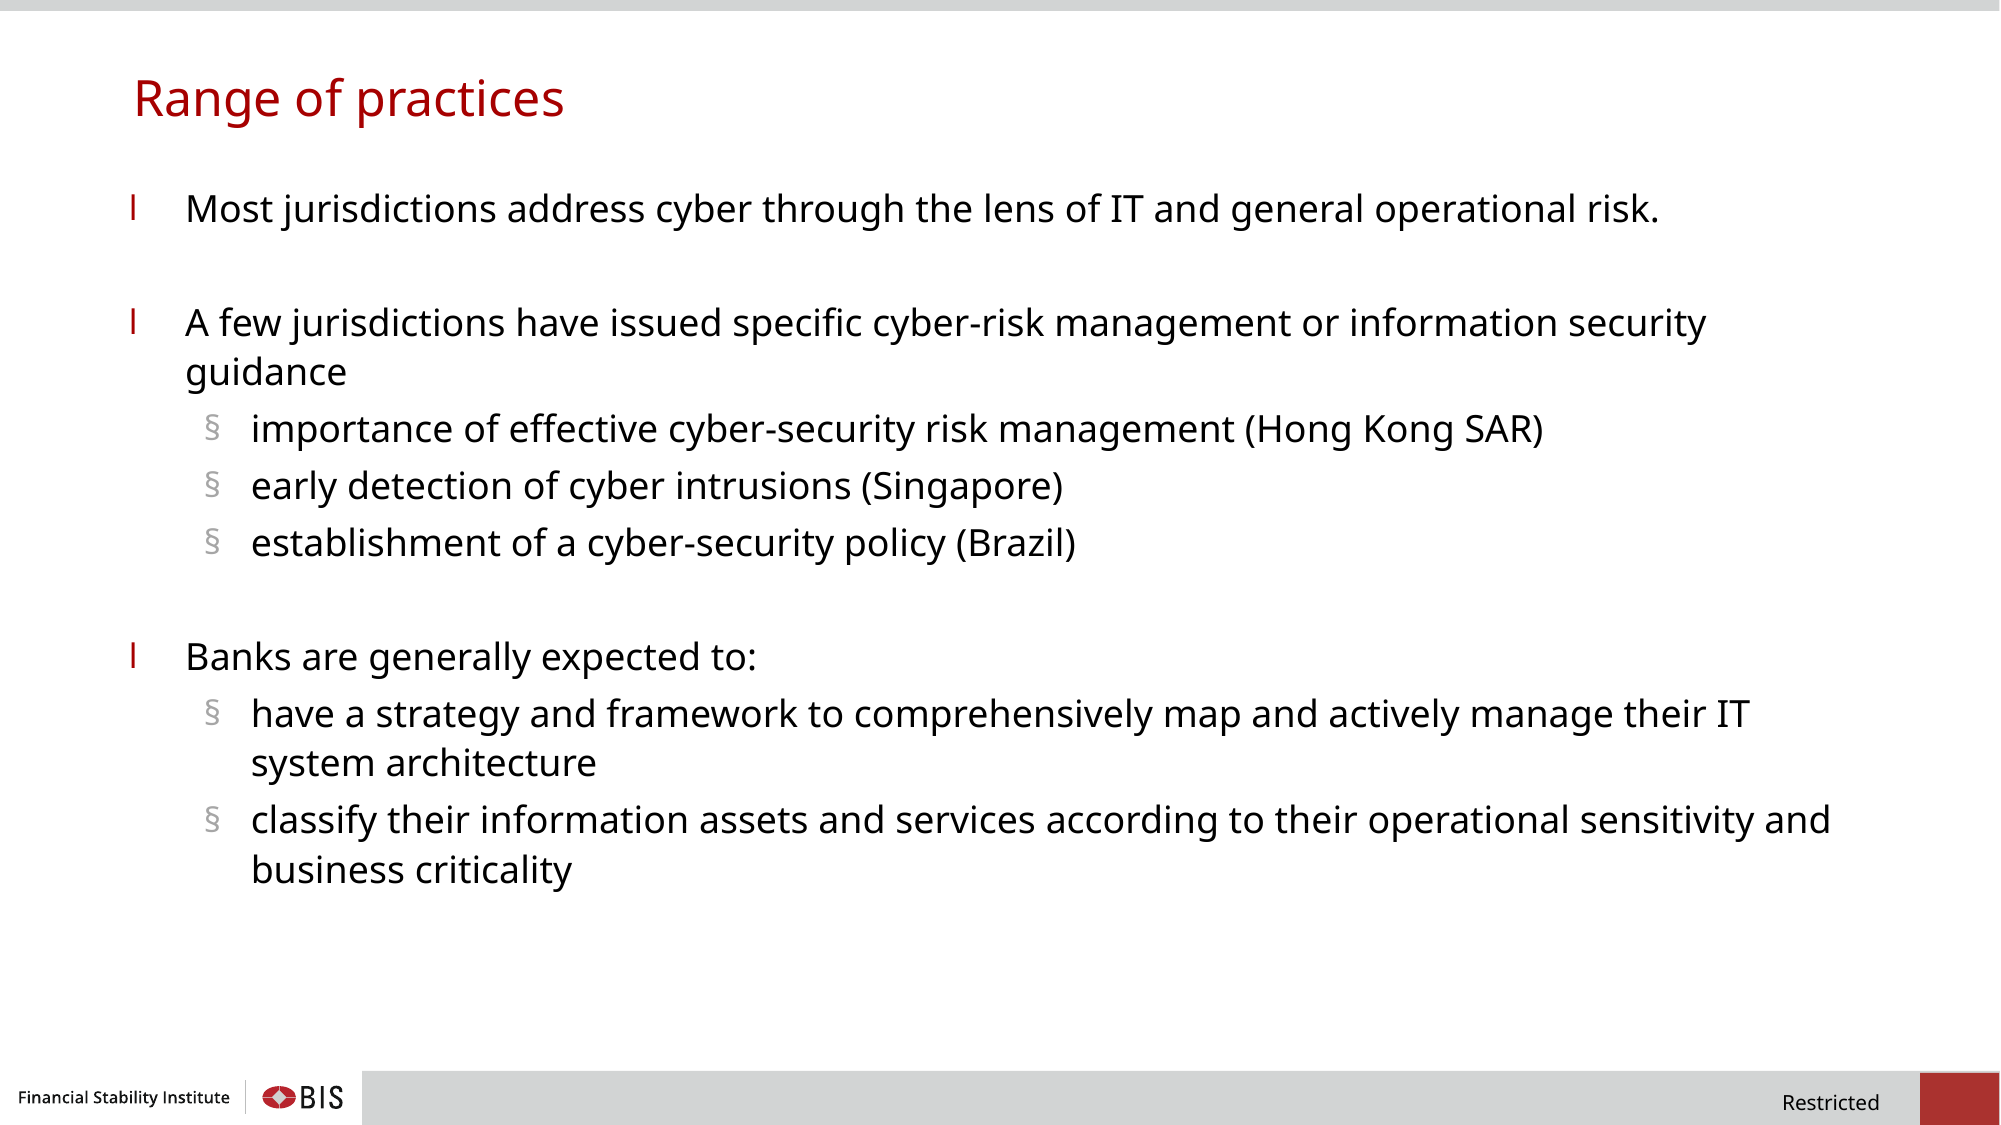

# Range of practices
Most jurisdictions address cyber through the lens of IT and general operational risk.
A few jurisdictions have issued specific cyber-risk management or information security guidance
importance of effective cyber-security risk management (Hong Kong SAR)
early detection of cyber intrusions (Singapore)
establishment of a cyber-security policy (Brazil)
Banks are generally expected to:
have a strategy and framework to comprehensively map and actively manage their IT system architecture
classify their information assets and services according to their operational sensitivity and business criticality